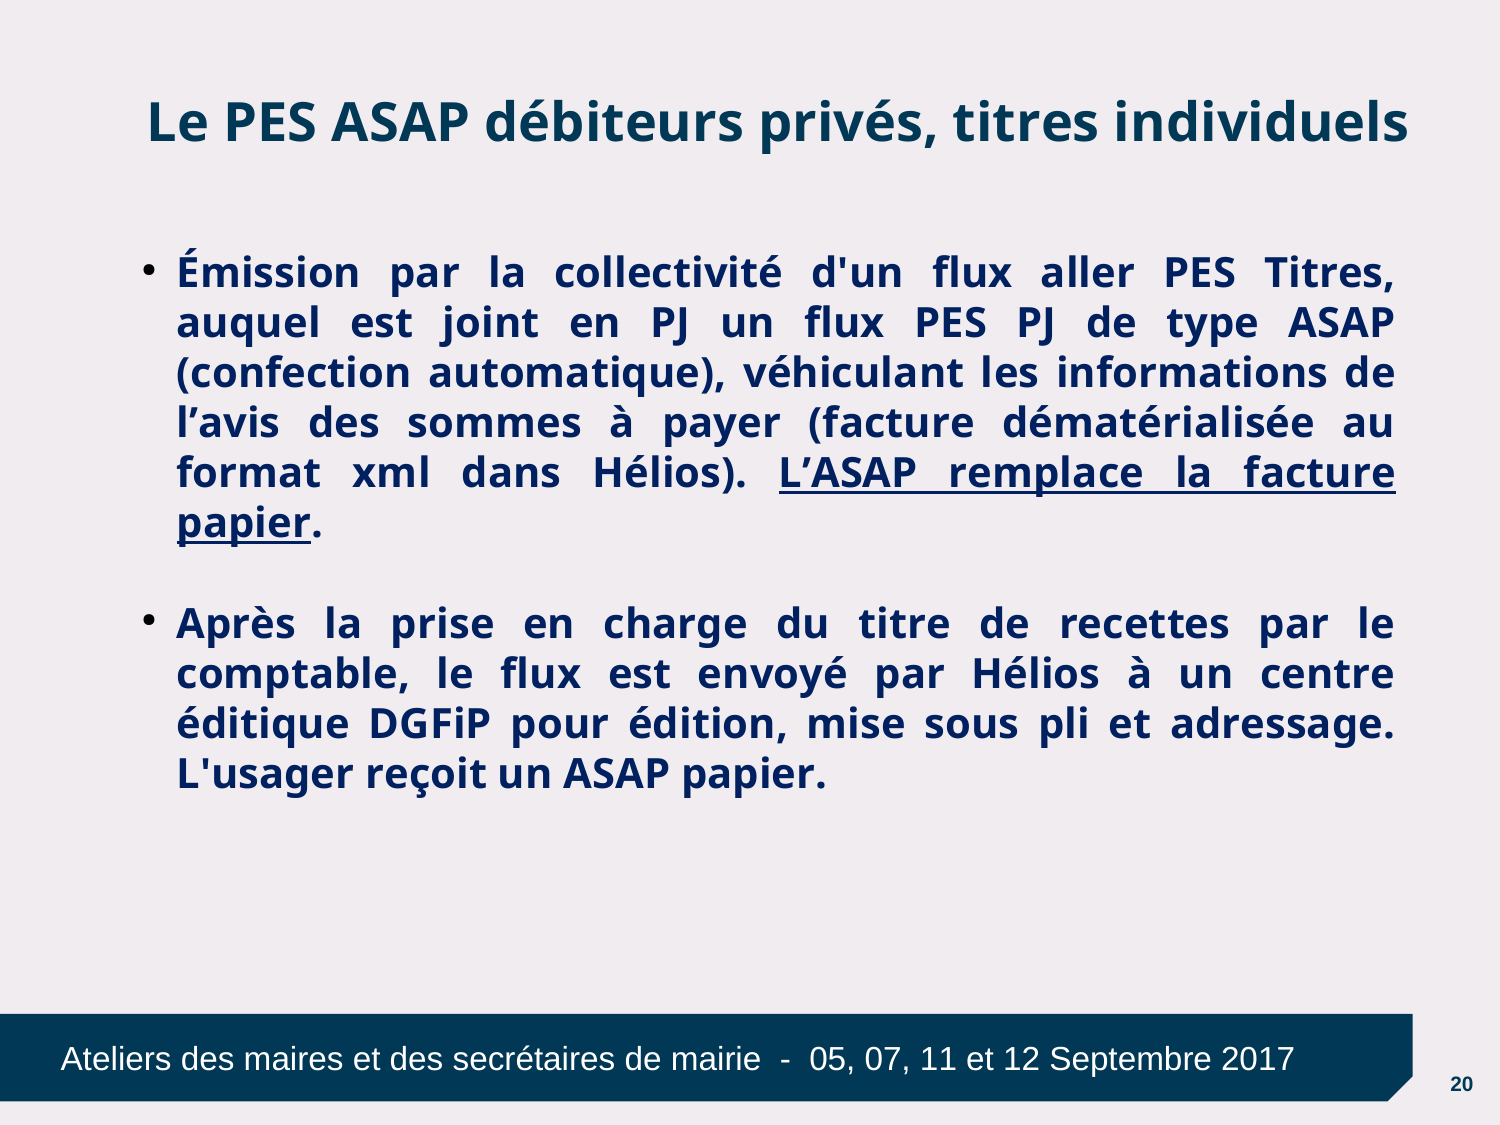

# Le PES ASAP débiteurs privés, titres individuels
Émission par la collectivité d'un flux aller PES Titres, auquel est joint en PJ un flux PES PJ de type ASAP (confection automatique), véhiculant les informations de l’avis des sommes à payer (facture dématérialisée au format xml dans Hélios). L’ASAP remplace la facture papier.
Après la prise en charge du titre de recettes par le comptable, le flux est envoyé par Hélios à un centre éditique DGFiP pour édition, mise sous pli et adressage. L'usager reçoit un ASAP papier.